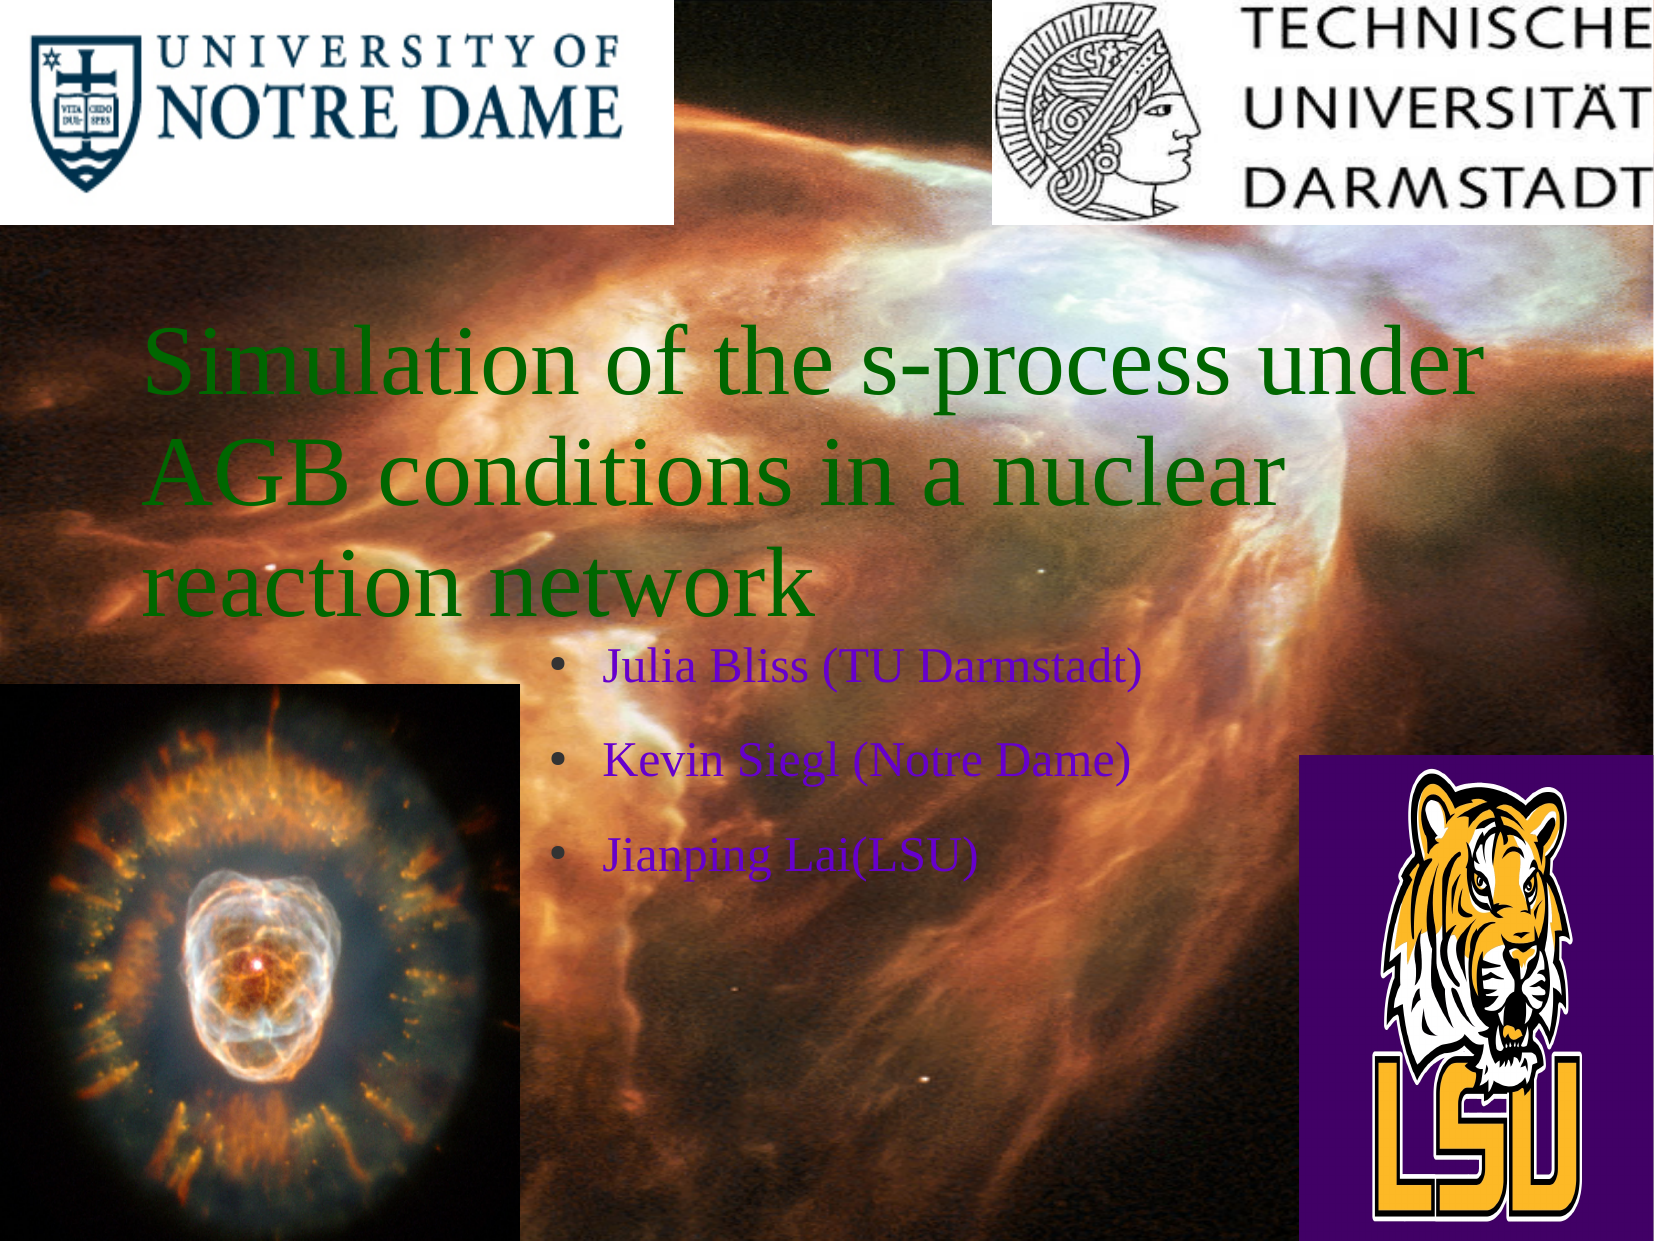

# Simulation of the s-process under AGB conditions in a nuclear reaction network
Julia Bliss (TU Darmstadt)
Kevin Siegl (Notre Dame)
Jianping Lai(LSU)